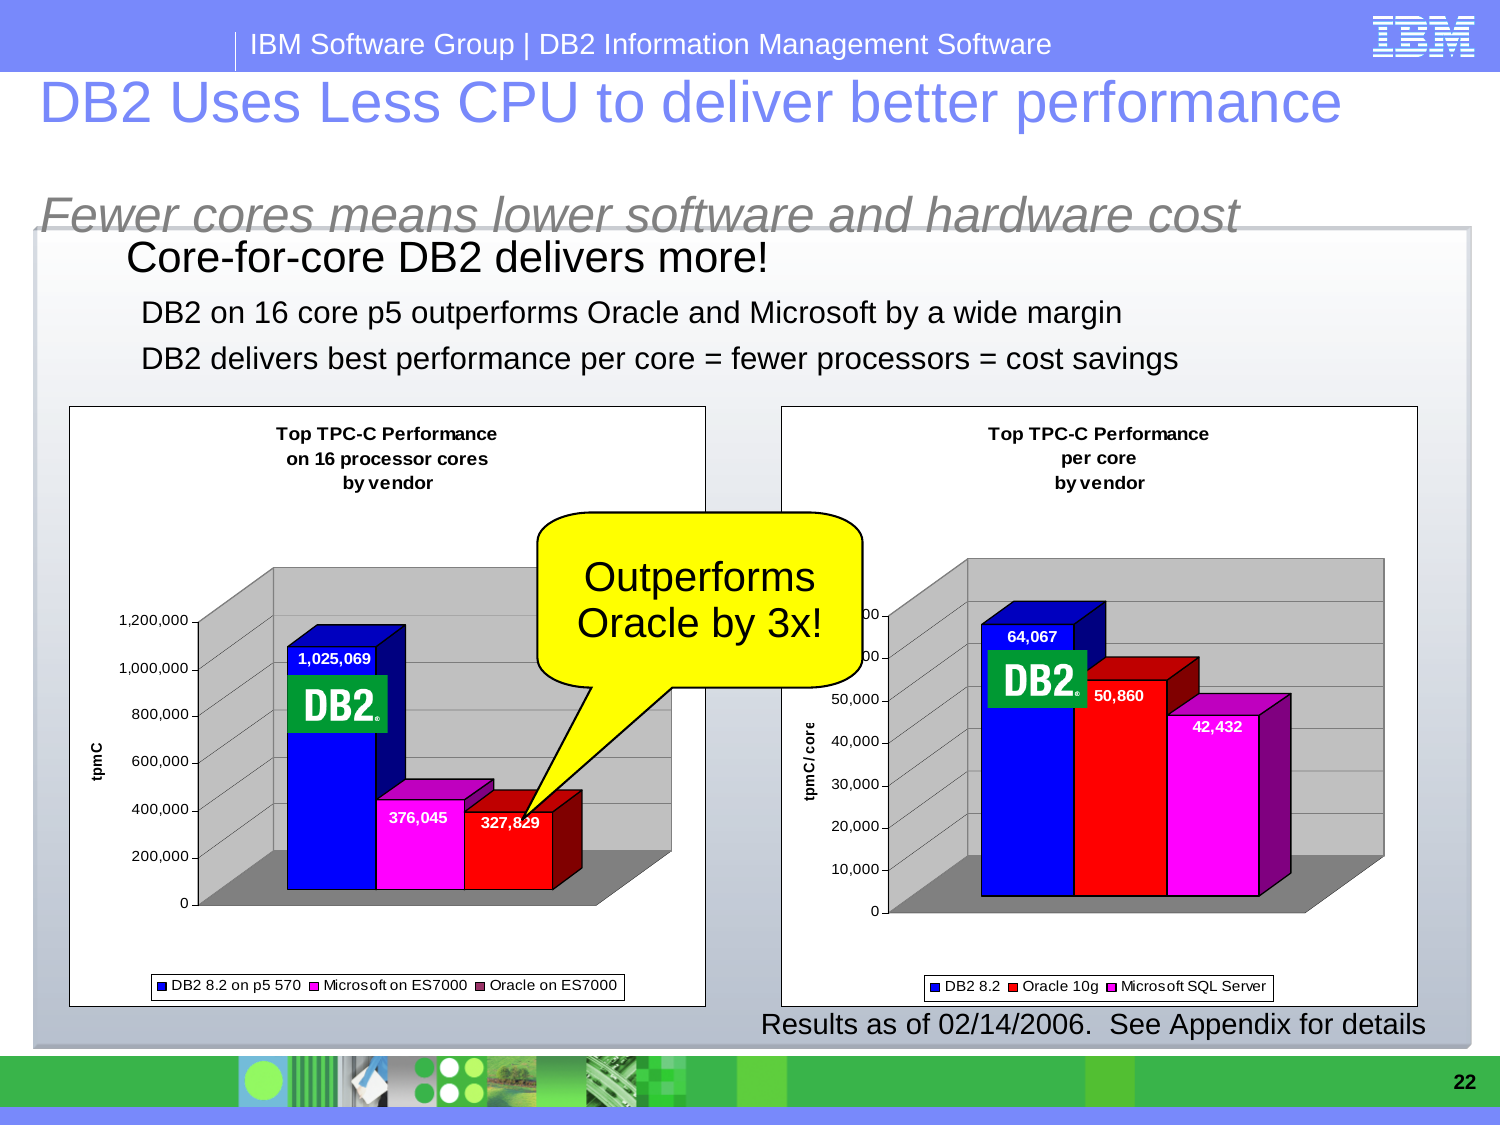

# DB2 Uses Less CPU to deliver better performance Fewer cores means lower software and hardware cost
 Core-for-core DB2 delivers more!
DB2 on 16 core p5 outperforms Oracle and Microsoft by a wide margin
DB2 delivers best performance per core = fewer processors = cost savings
Outperforms Oracle by 3x!
Results as of 02/14/2006. See Appendix for details
22